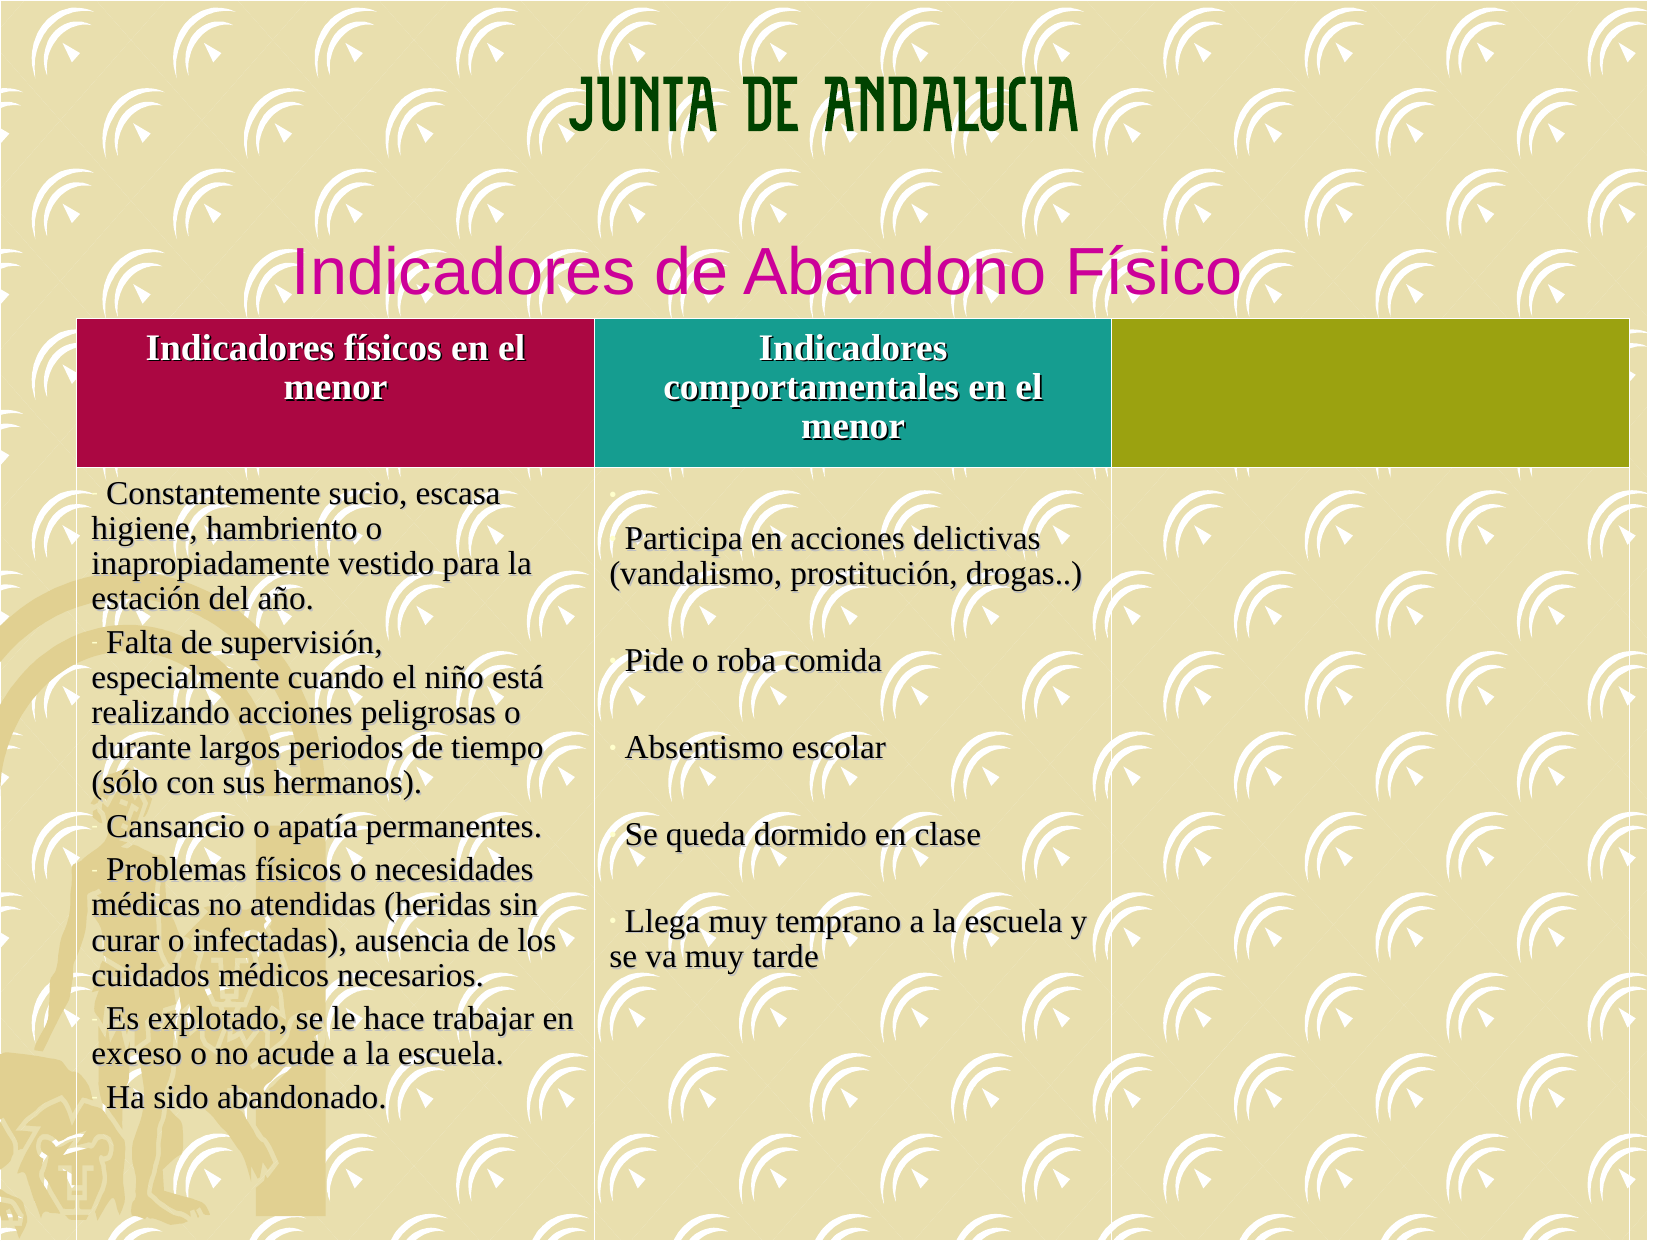

Indicadores de Abandono Físico en menores
| Indicadores físicos en el menor | Indicadores comportamentales en el menor | |
| --- | --- | --- |
| Constantemente sucio, escasa higiene, hambriento o inapropiadamente vestido para la estación del año. Falta de supervisión, especialmente cuando el niño está realizando acciones peligrosas o durante largos periodos de tiempo (sólo con sus hermanos). Cansancio o apatía permanentes. Problemas físicos o necesidades médicas no atendidas (heridas sin curar o infectadas), ausencia de los cuidados médicos necesarios. Es explotado, se le hace trabajar en exceso o no acude a la escuela. Ha sido abandonado. | Participa en acciones delictivas (vandalismo, prostitución, drogas..) Pide o roba comida Absentismo escolar Se queda dormido en clase Llega muy temprano a la escuela y se va muy tarde | |